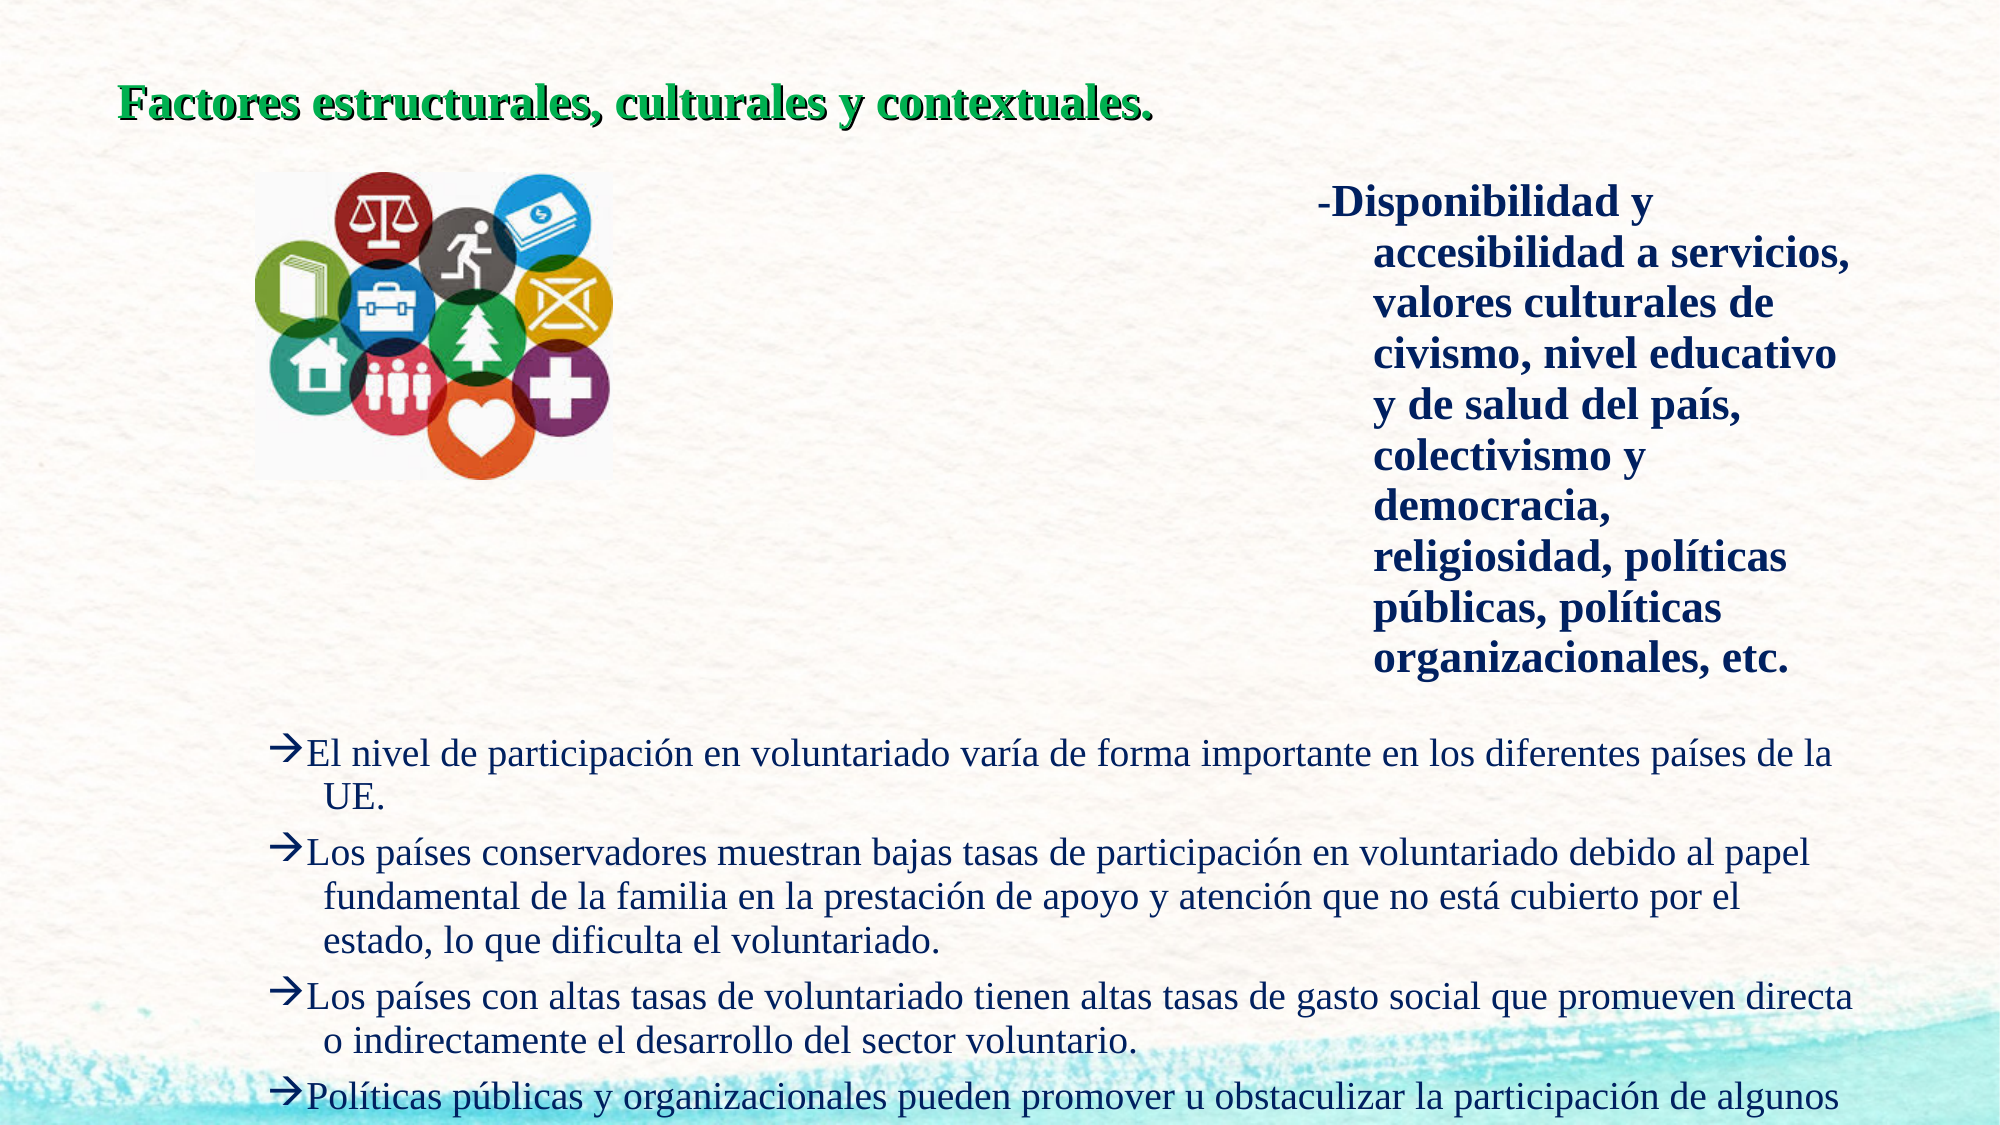

Factores estructurales, culturales y contextuales.
Disponibilidad y accesibilidad a servicios, valores culturales de civismo, nivel educativo y de salud del país, colectivismo y democracia, religiosidad, políticas públicas, políticas organizacionales, etc.
El nivel de participación en voluntariado varía de forma importante en los diferentes países de la UE.
Los países conservadores muestran bajas tasas de participación en voluntariado debido al papel fundamental de la familia en la prestación de apoyo y atención que no está cubierto por el estado, lo que dificulta el voluntariado.
Los países con altas tasas de voluntariado tienen altas tasas de gasto social que promueven directa o indirectamente el desarrollo del sector voluntario.
Políticas públicas y organizacionales pueden promover u obstaculizar la participación de algunos grupos sociales.